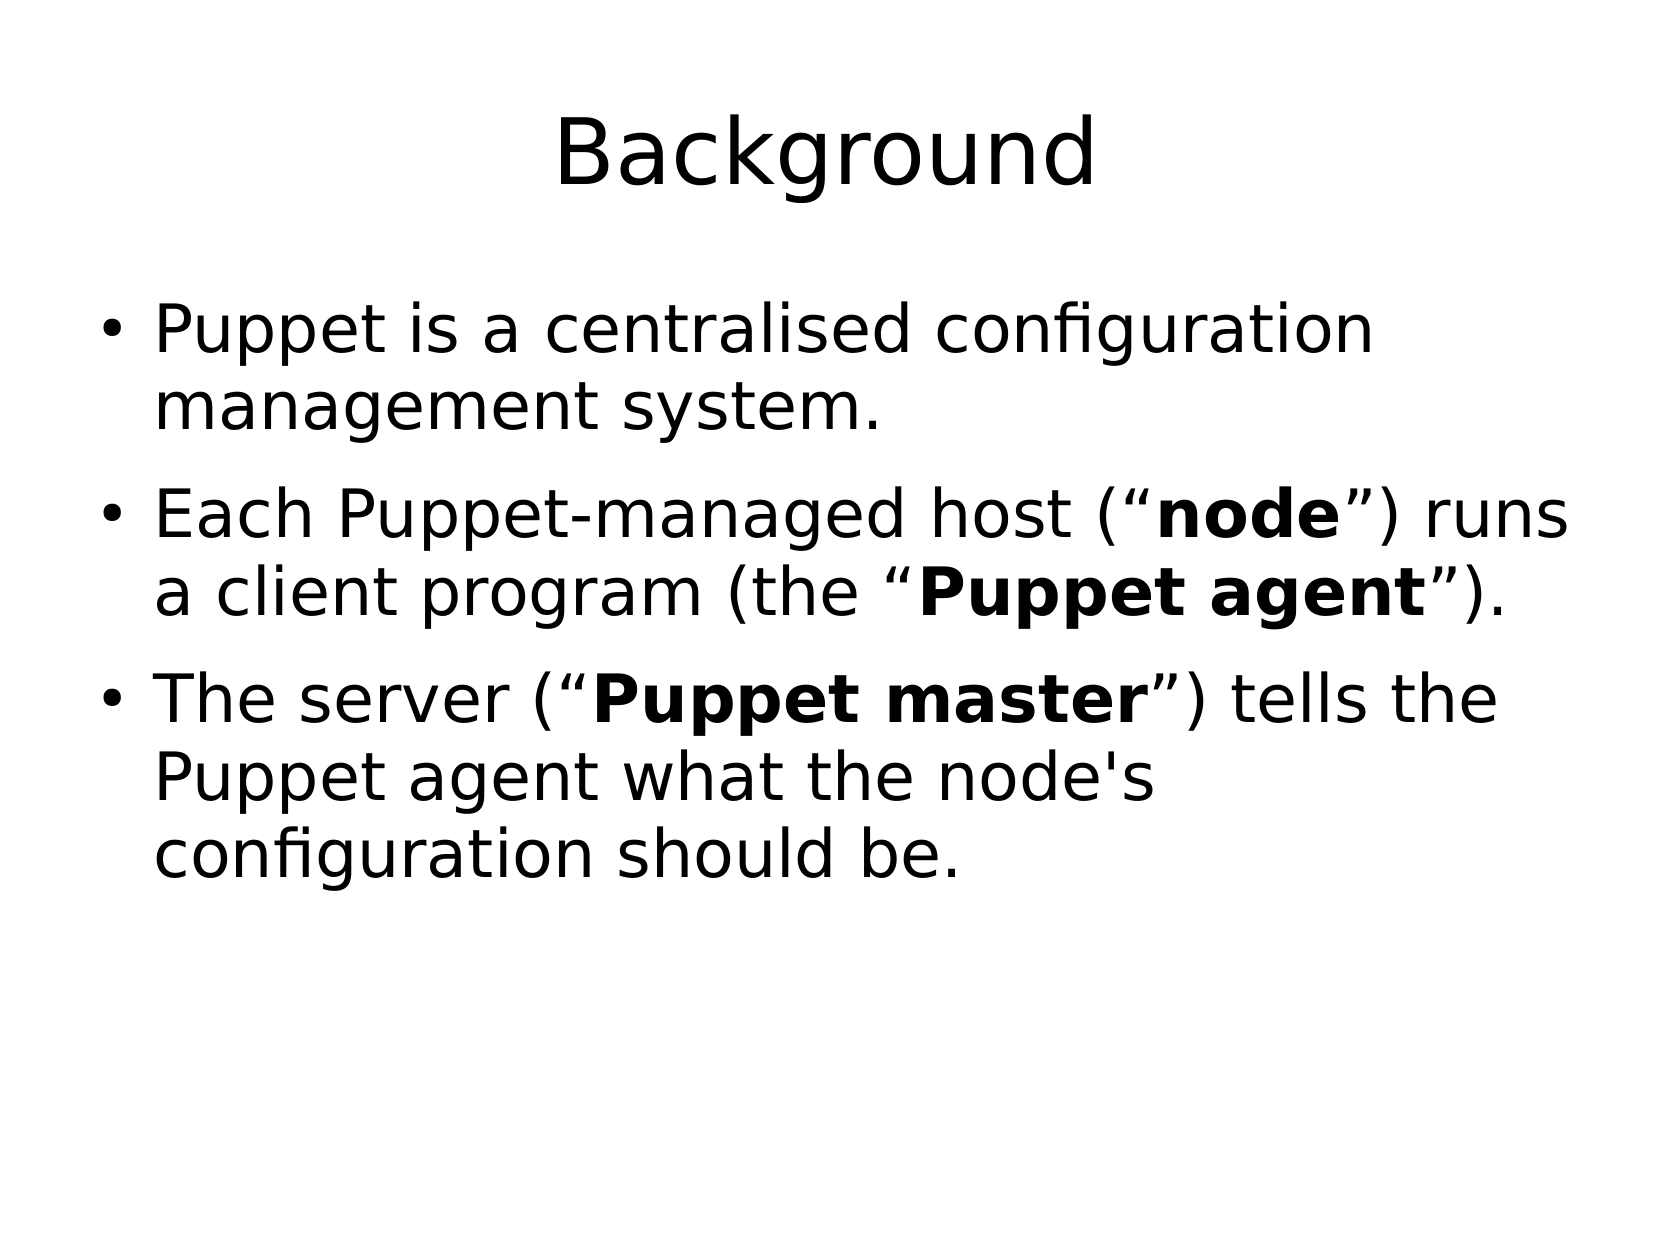

# Background
Puppet is a centralised configuration management system.
Each Puppet-managed host (“node”) runs a client program (the “Puppet agent”).
The server (“Puppet master”) tells the Puppet agent what the node's configuration should be.